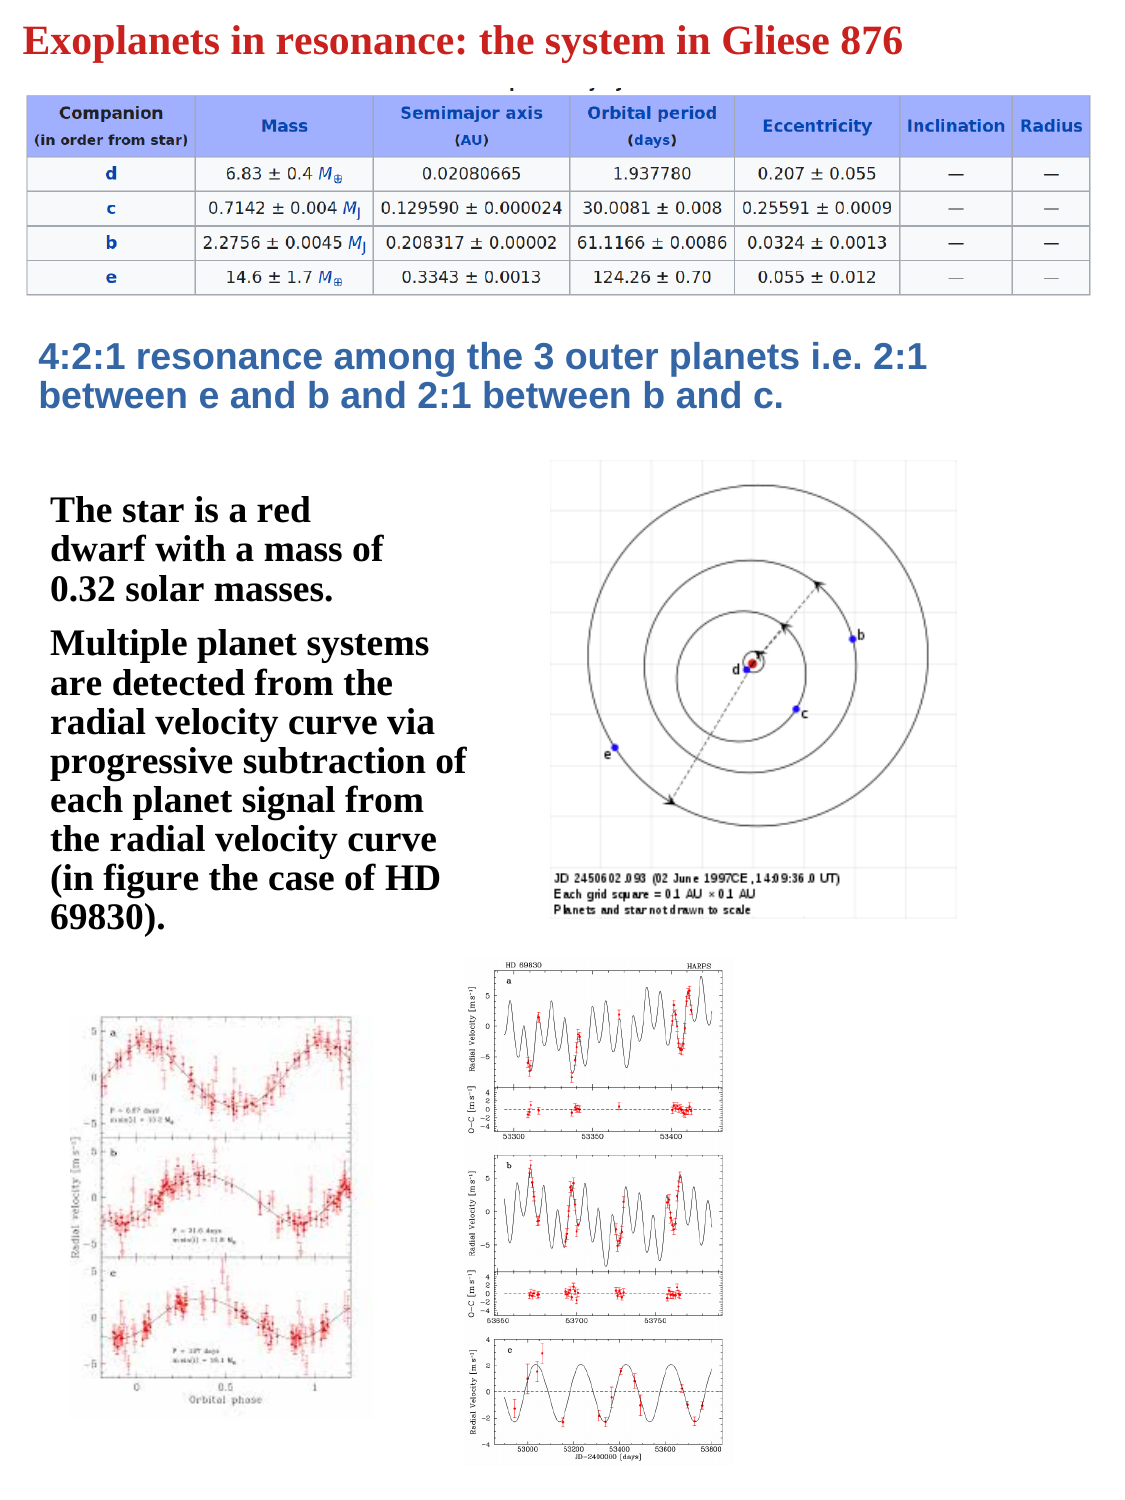

Exoplanets in resonance: the system in Gliese 876
4:2:1 resonance among the 3 outer planets i.e. 2:1 between e and b and 2:1 between b and c.
The star is a red dwarf with a mass of 0.32 solar masses.
Multiple planet systems are detected from the radial velocity curve via progressive subtraction of each planet signal from the radial velocity curve (in figure the case of HD 69830).